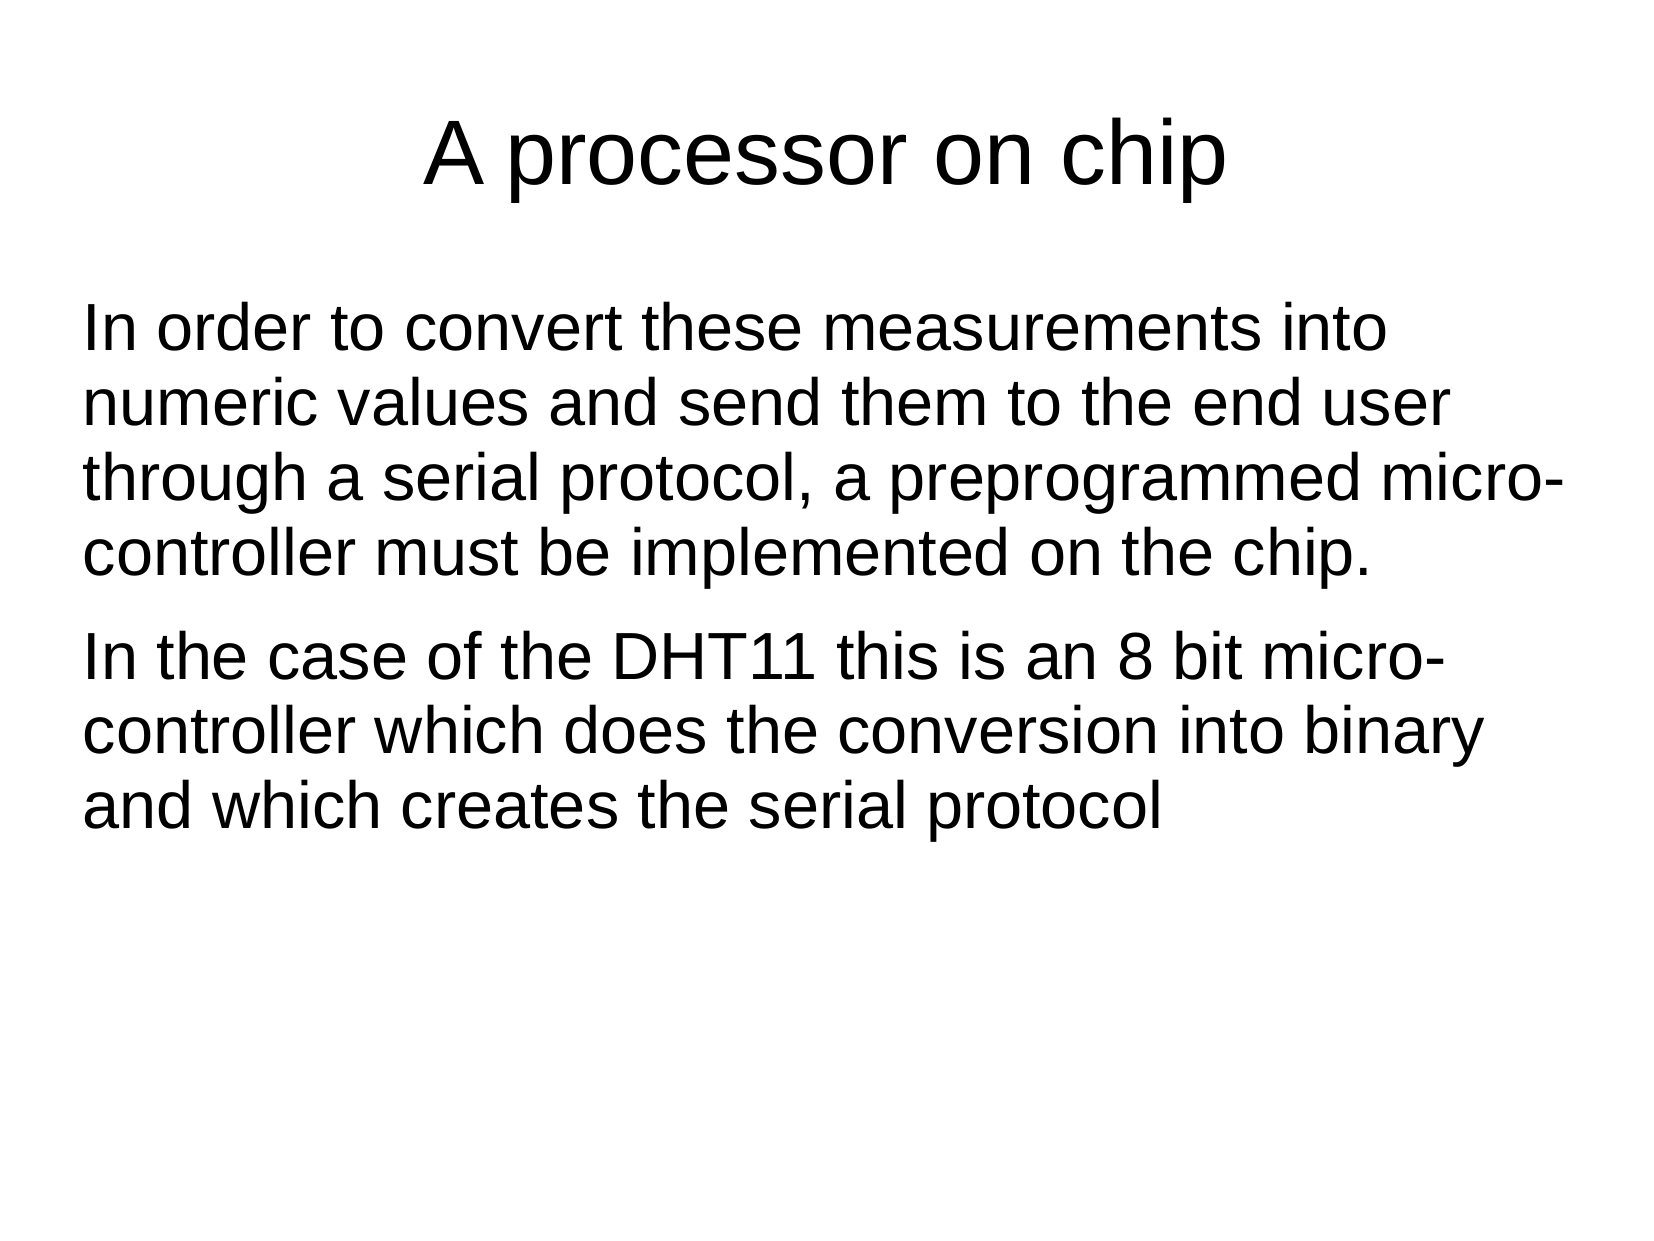

# A processor on chip
In order to convert these measurements into numeric values and send them to the end user through a serial protocol, a preprogrammed micro-controller must be implemented on the chip.
In the case of the DHT11 this is an 8 bit micro-controller which does the conversion into binary and which creates the serial protocol